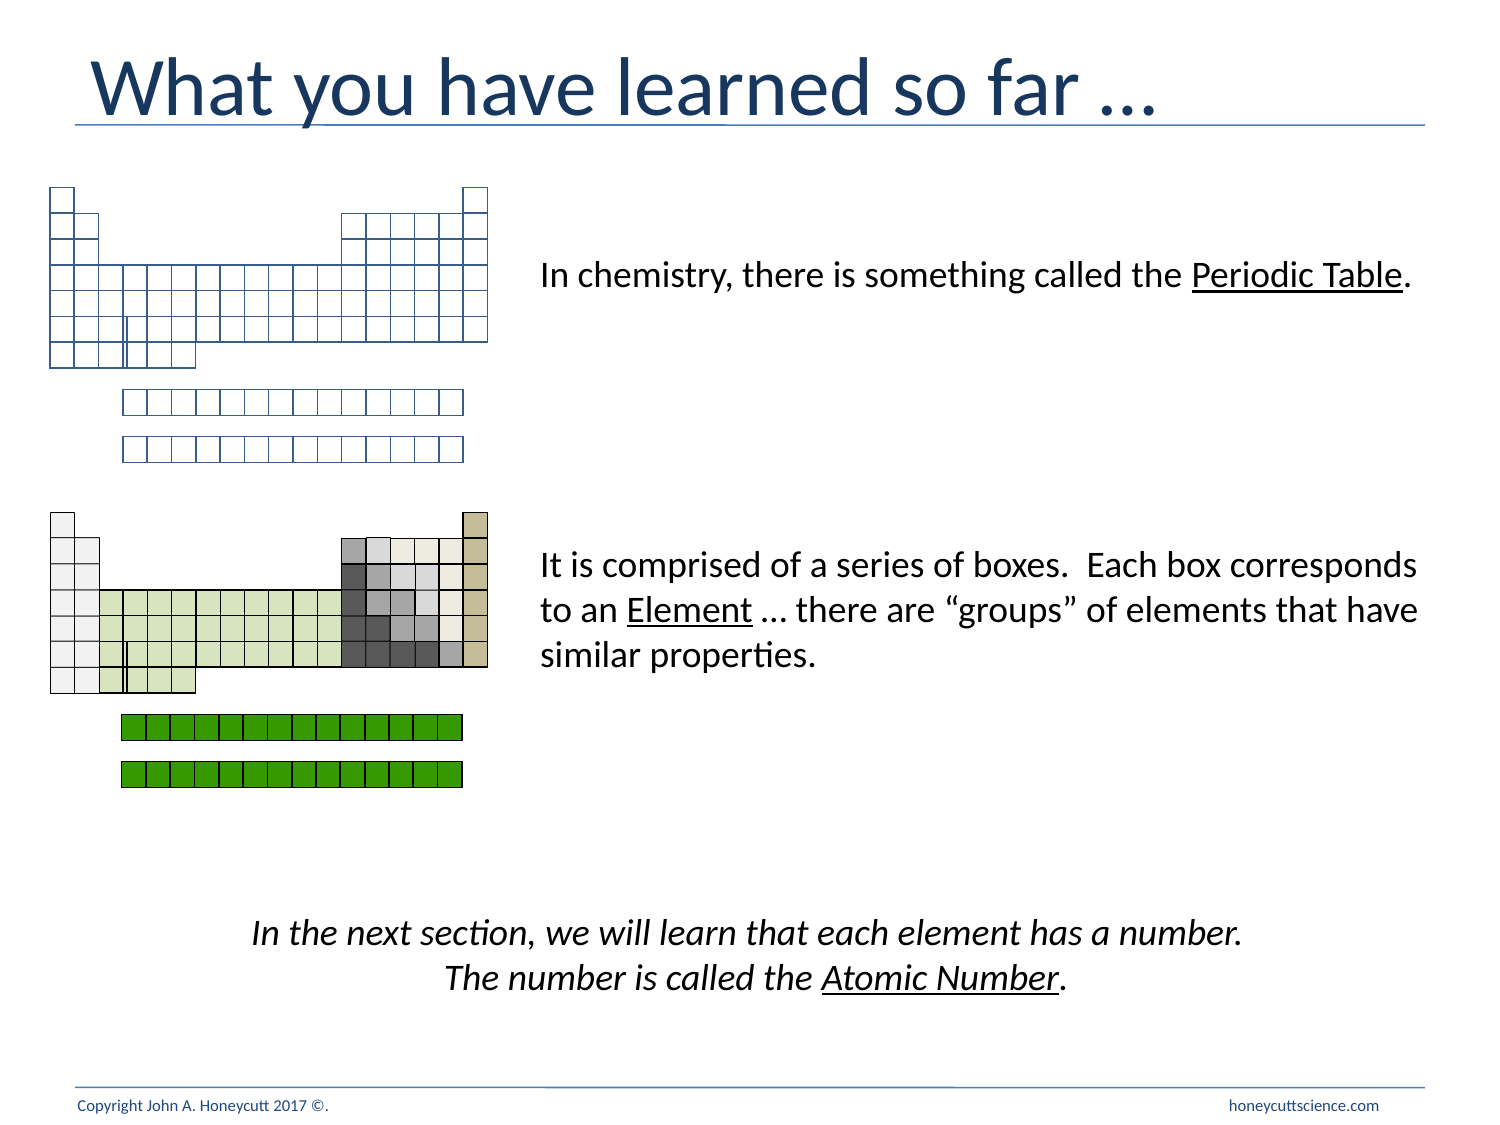

# What you have learned so far …
In chemistry, there is something called the Periodic Table.
It is comprised of a series of boxes. Each box corresponds to an Element … there are “groups” of elements that have similar properties.
In the next section, we will learn that each element has a number.
The number is called the Atomic Number.